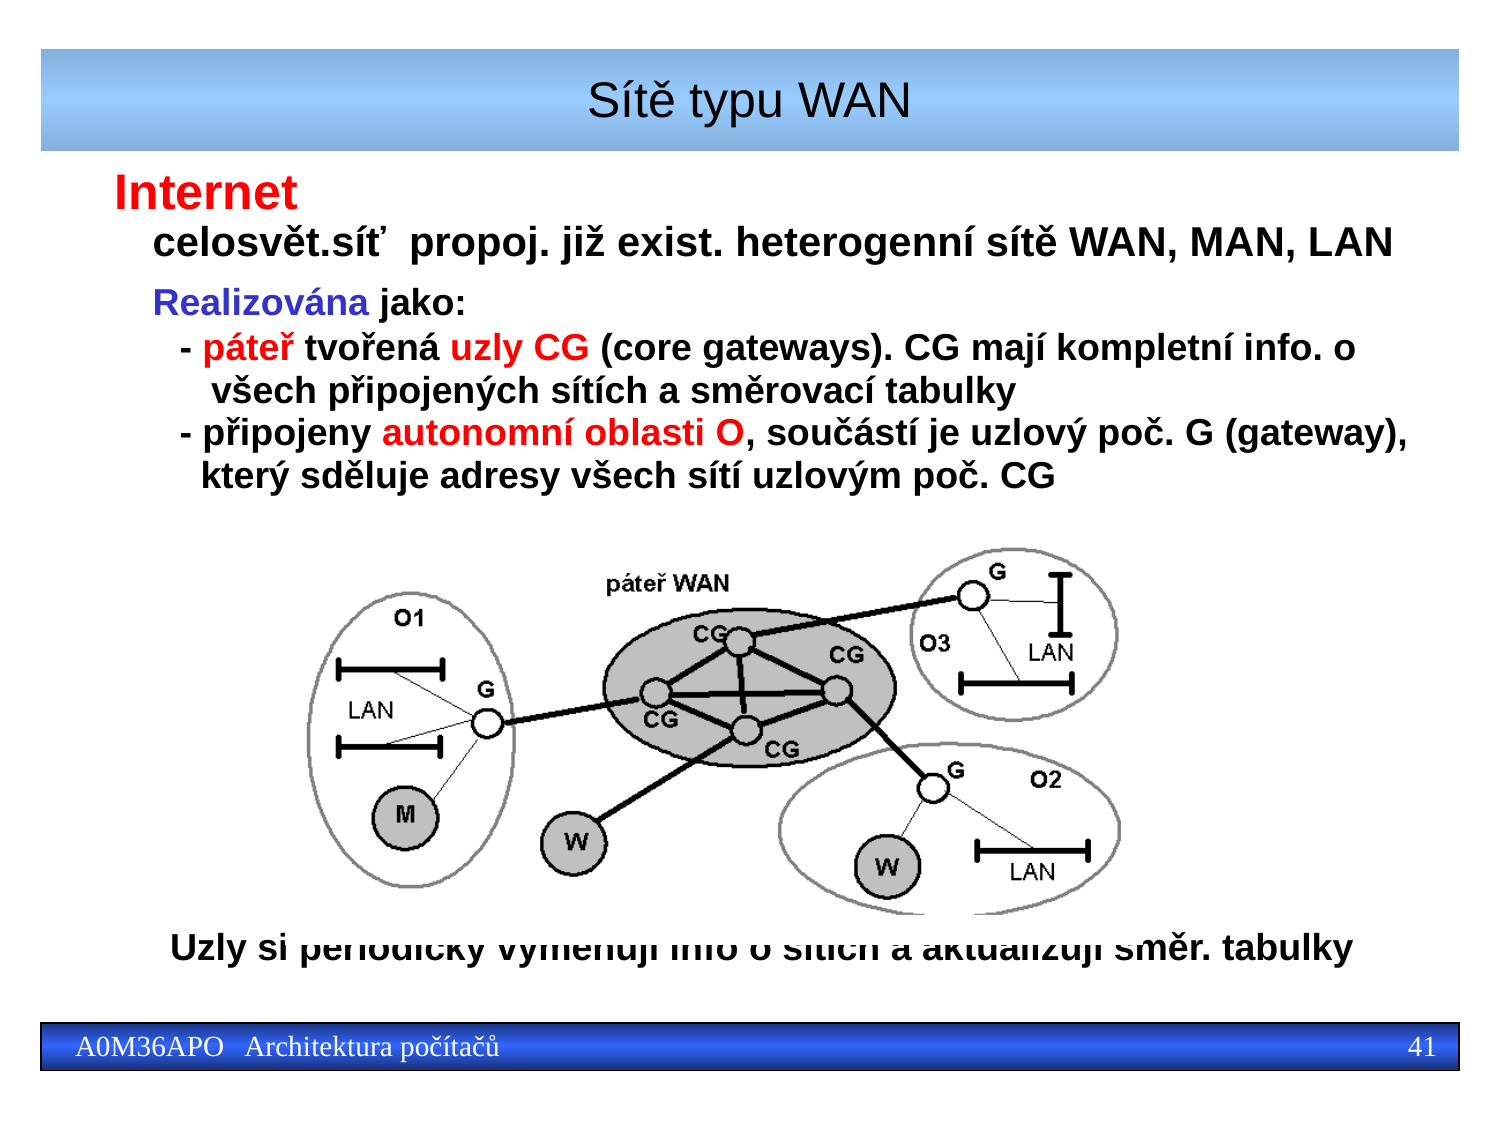

# Sítě typu WAN
Internet
 celosvět.síť propoj. již exist. heterogenní sítě WAN, MAN, LAN
 Realizována jako:
- páteř tvořená uzly CG (core gateways). CG mají kompletní info. o
 všech připojených sítích a směrovací tabulky
- připojeny autonomní oblasti O, součástí je uzlový poč. G (gateway),
 který sděluje adresy všech sítí uzlovým poč. CG
 Uzly si periodicky vyměňují info o sítích a aktualizují směr. tabulky
A0M36APO Architektura počítačů
41